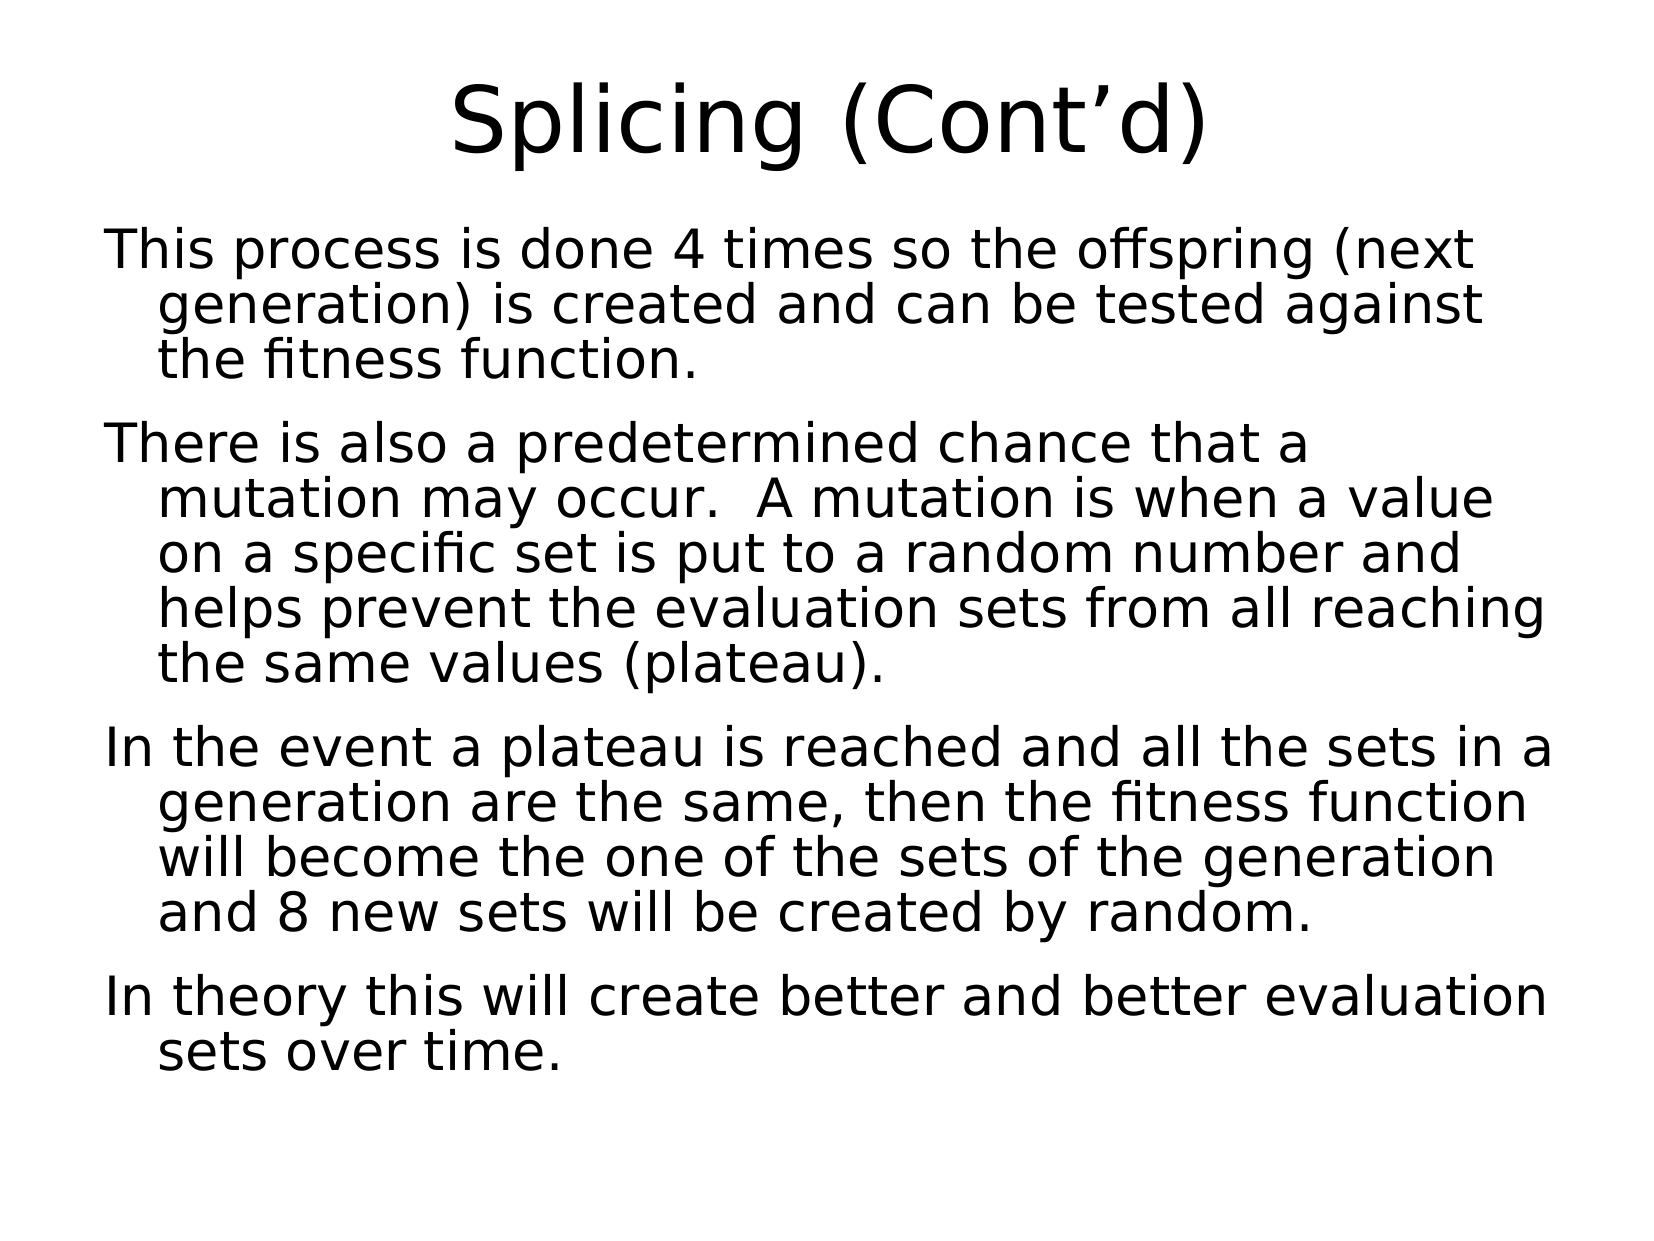

# Splicing (Cont’d)
This process is done 4 times so the offspring (next generation) is created and can be tested against the fitness function.
There is also a predetermined chance that a mutation may occur. A mutation is when a value on a specific set is put to a random number and helps prevent the evaluation sets from all reaching the same values (plateau).
In the event a plateau is reached and all the sets in a generation are the same, then the fitness function will become the one of the sets of the generation and 8 new sets will be created by random.
In theory this will create better and better evaluation sets over time.